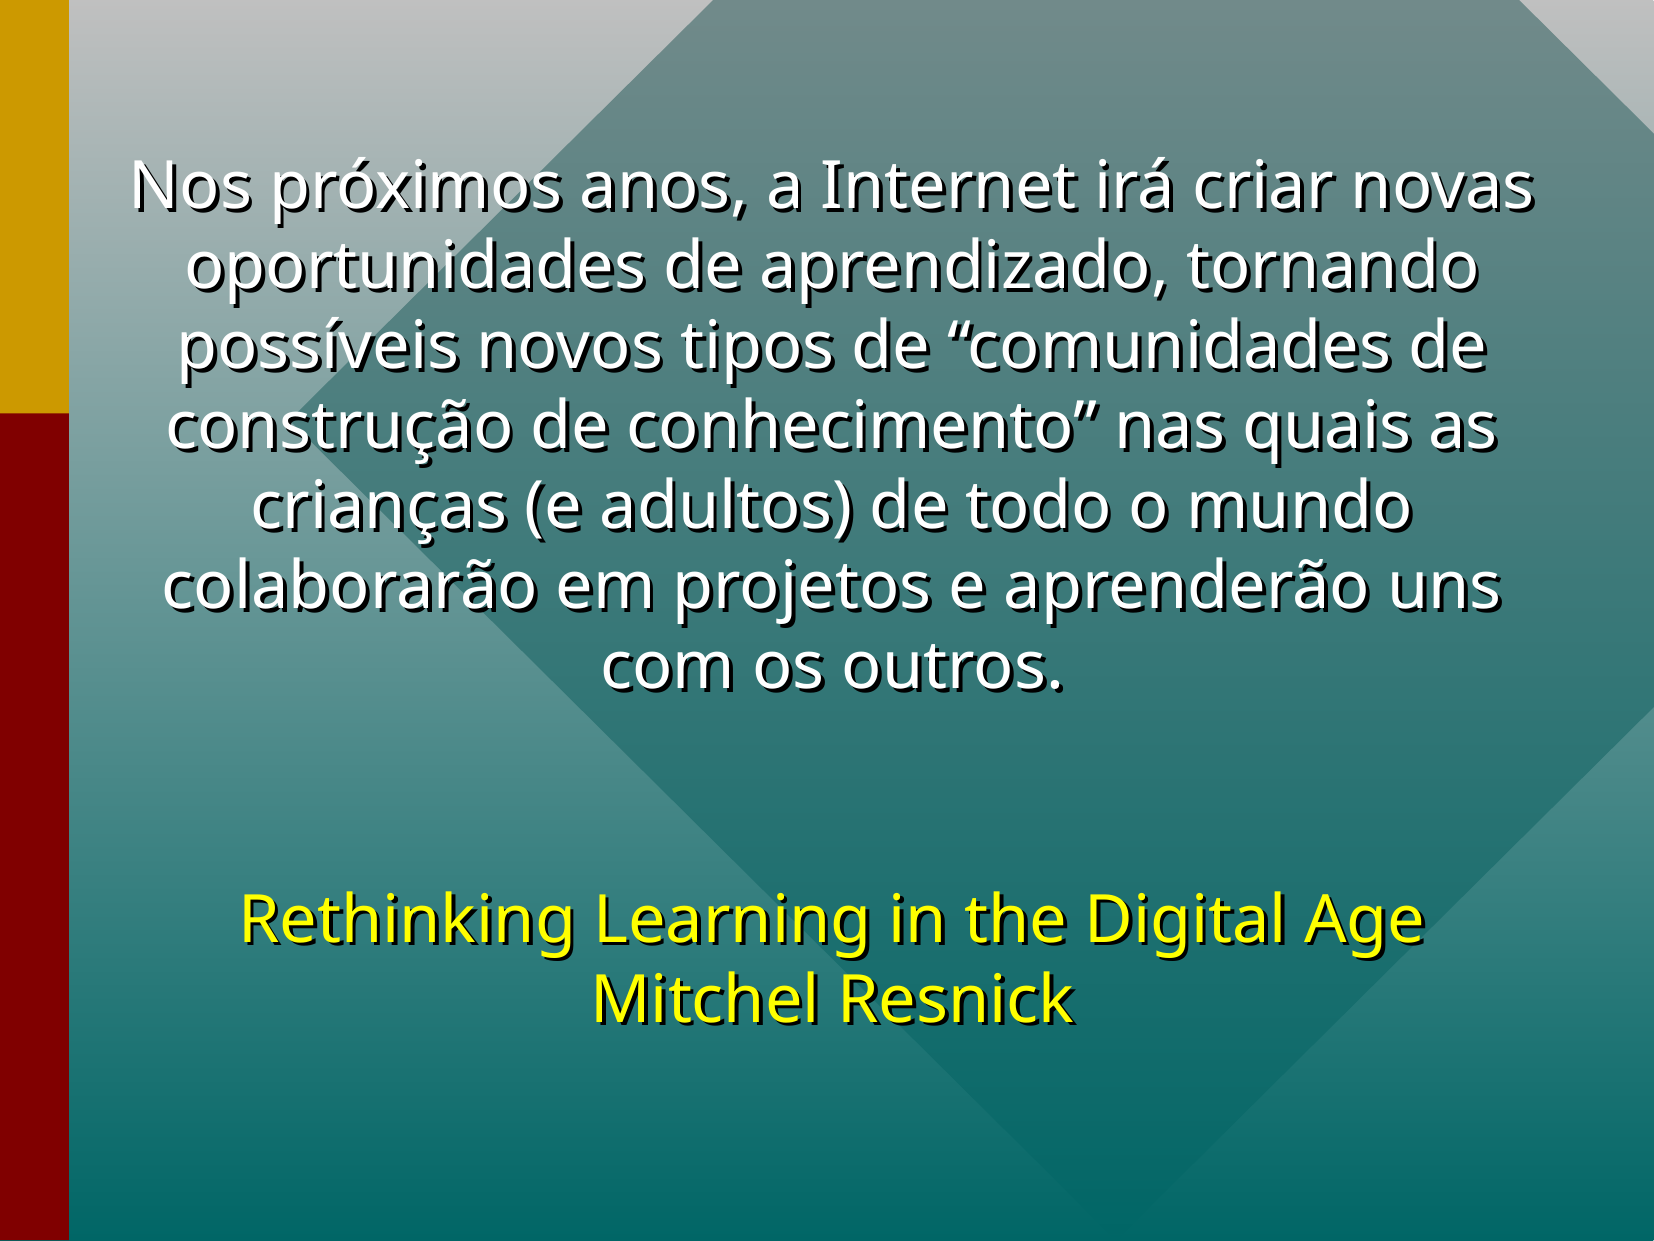

# Nos próximos anos, a Internet irá criar novas oportunidades de aprendizado, tornando possíveis novos tipos de “comunidades de construção de conhecimento” nas quais as crianças (e adultos) de todo o mundo colaborarão em projetos e aprenderão uns com os outros.
Rethinking Learning in the Digital Age
Mitchel Resnick